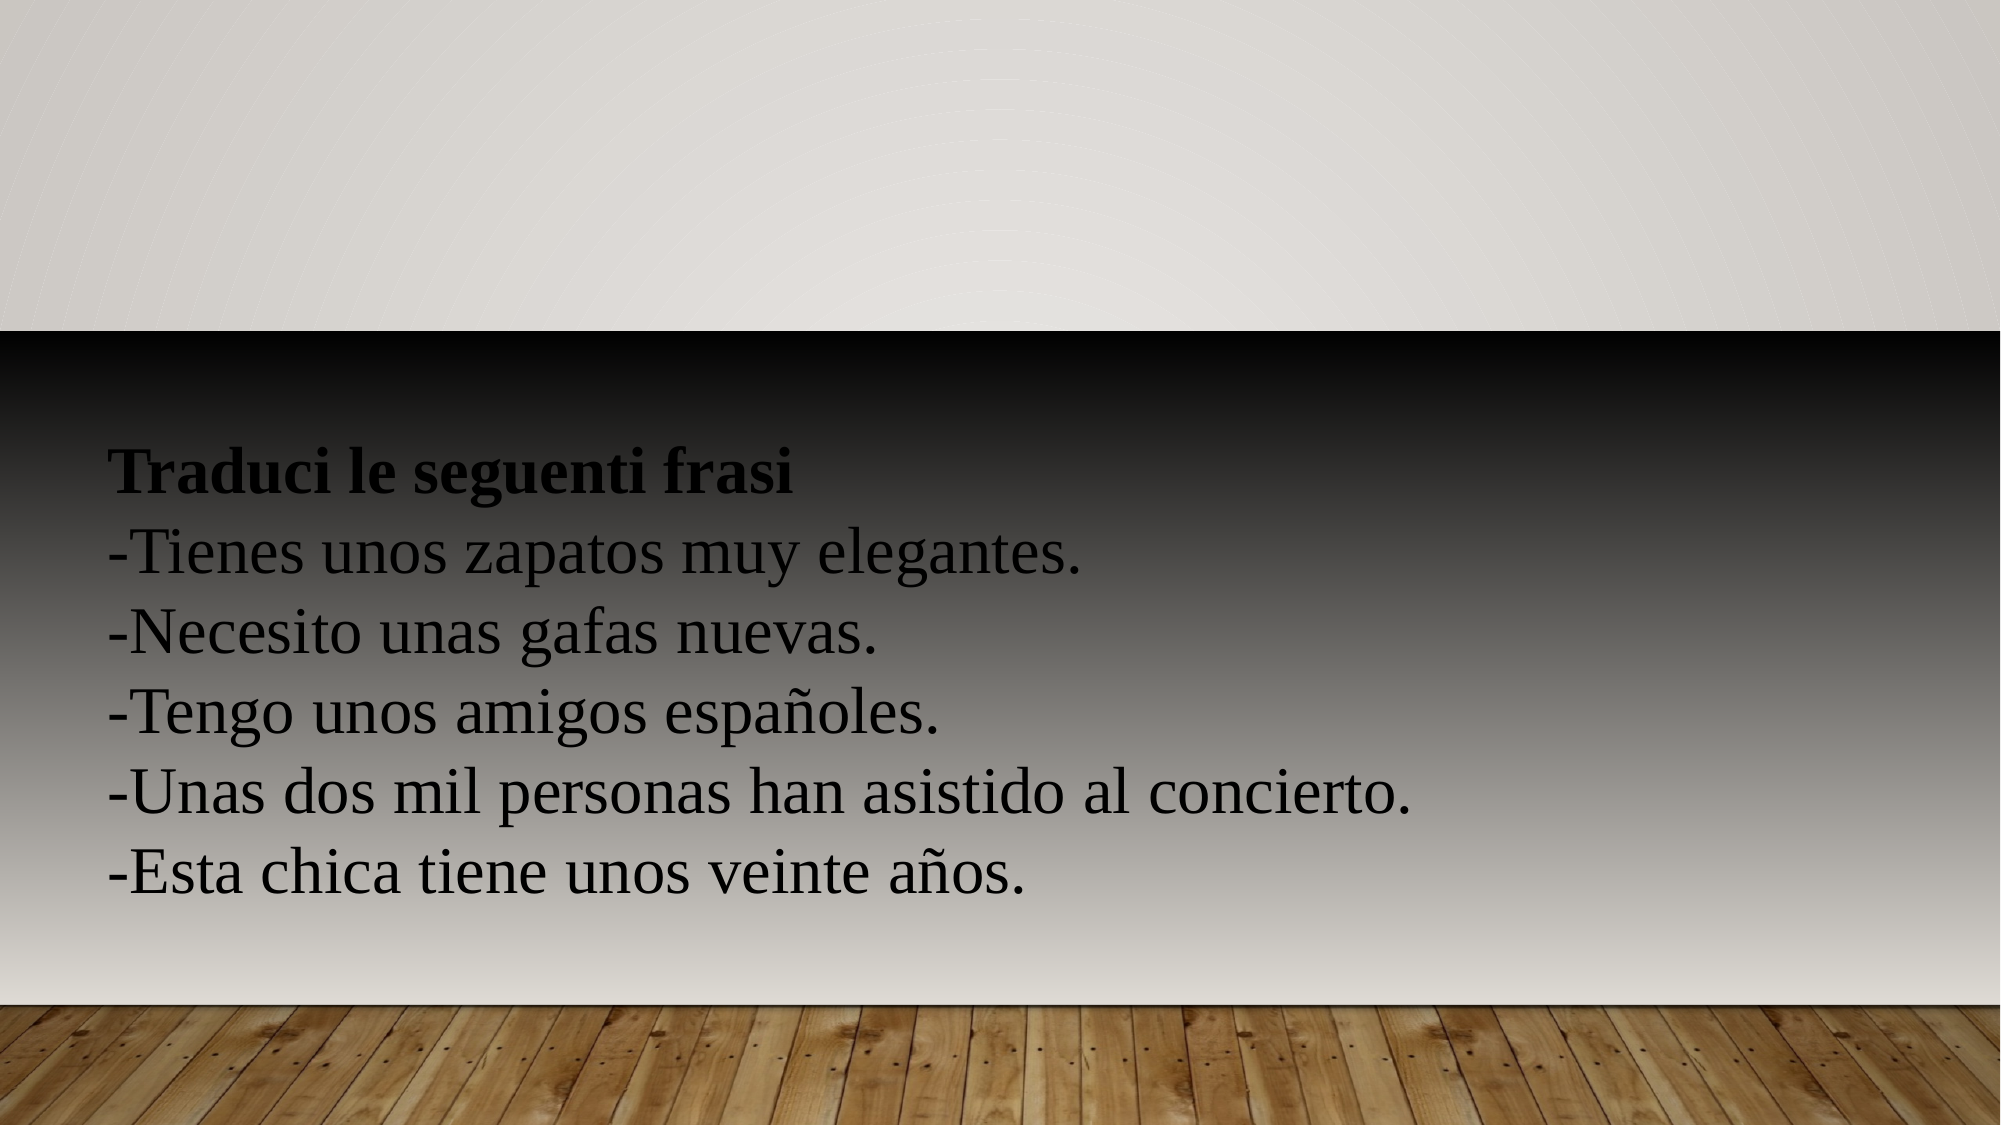

Traduci le seguenti frasi
-Tienes unos zapatos muy elegantes.
-Necesito unas gafas nuevas.
-Tengo unos amigos españoles.
-Unas dos mil personas han asistido al concierto.
-Esta chica tiene unos veinte años.